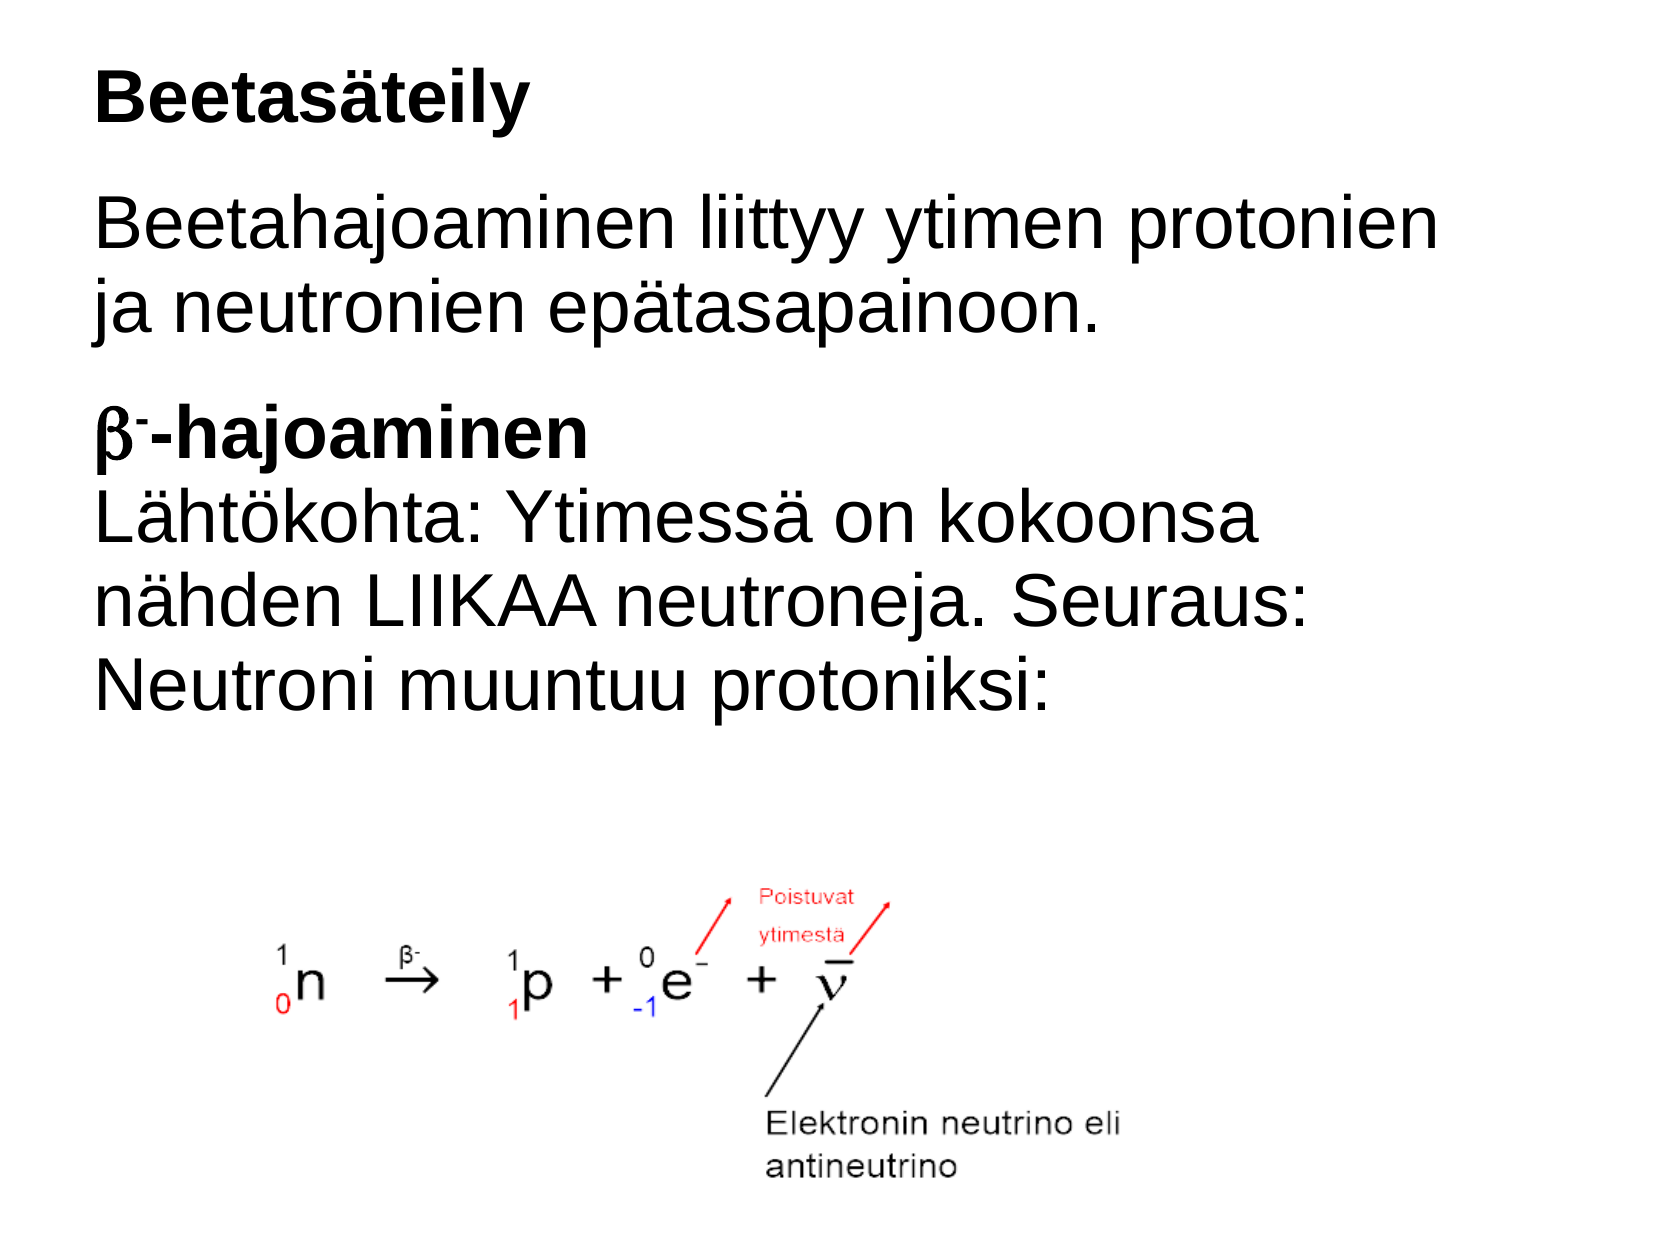

Beetasäteily
Beetahajoaminen liittyy ytimen protonien ja neutronien epätasapainoon.
b--hajoaminen
Lähtökohta: Ytimessä on kokoonsa nähden LIIKAA neutroneja. Seuraus: Neutroni muuntuu protoniksi: